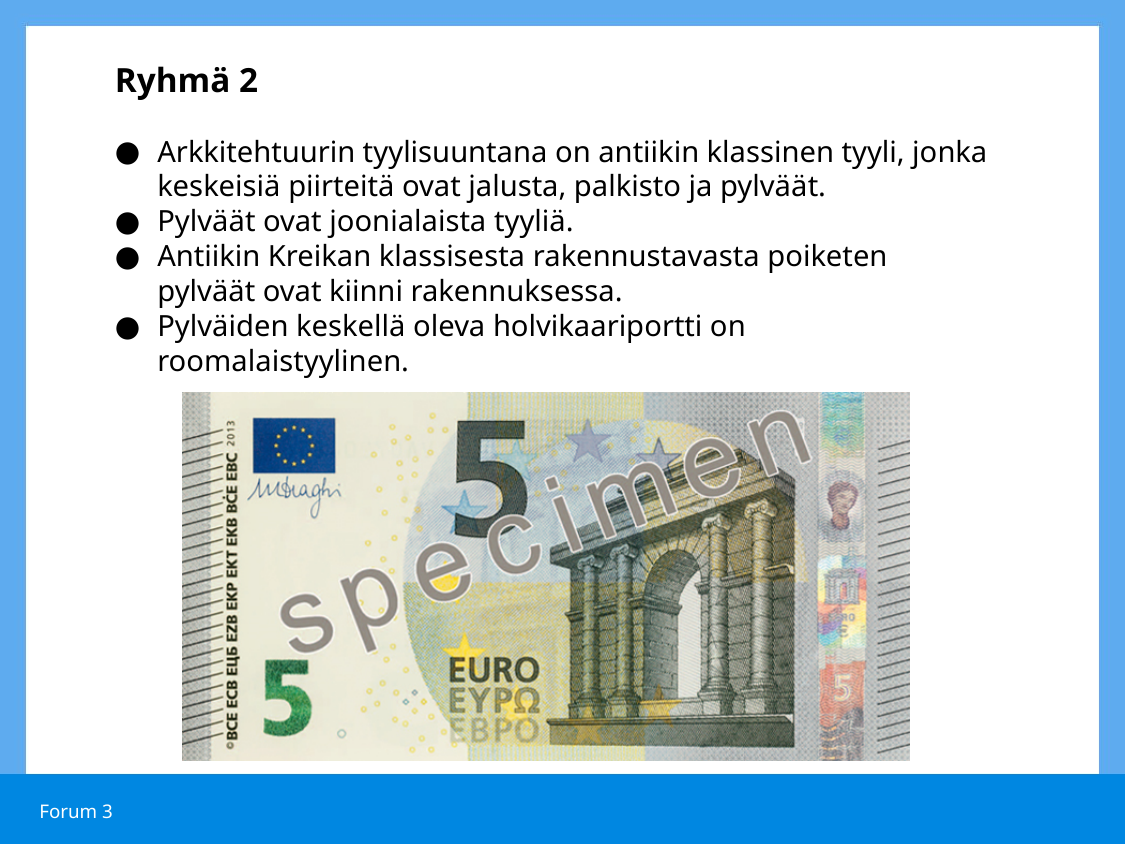

# Ryhmä 2
Arkkitehtuurin tyylisuuntana on antiikin klassinen tyyli, jonka keskeisiä piirteitä ovat jalusta, palkisto ja pylväät.
Pylväät ovat joonialaista tyyliä.
Antiikin Kreikan klassisesta rakennustavasta poiketen pylväät ovat kiinni rakennuksessa.
Pylväiden keskellä oleva holvikaariportti on roomalaistyylinen.